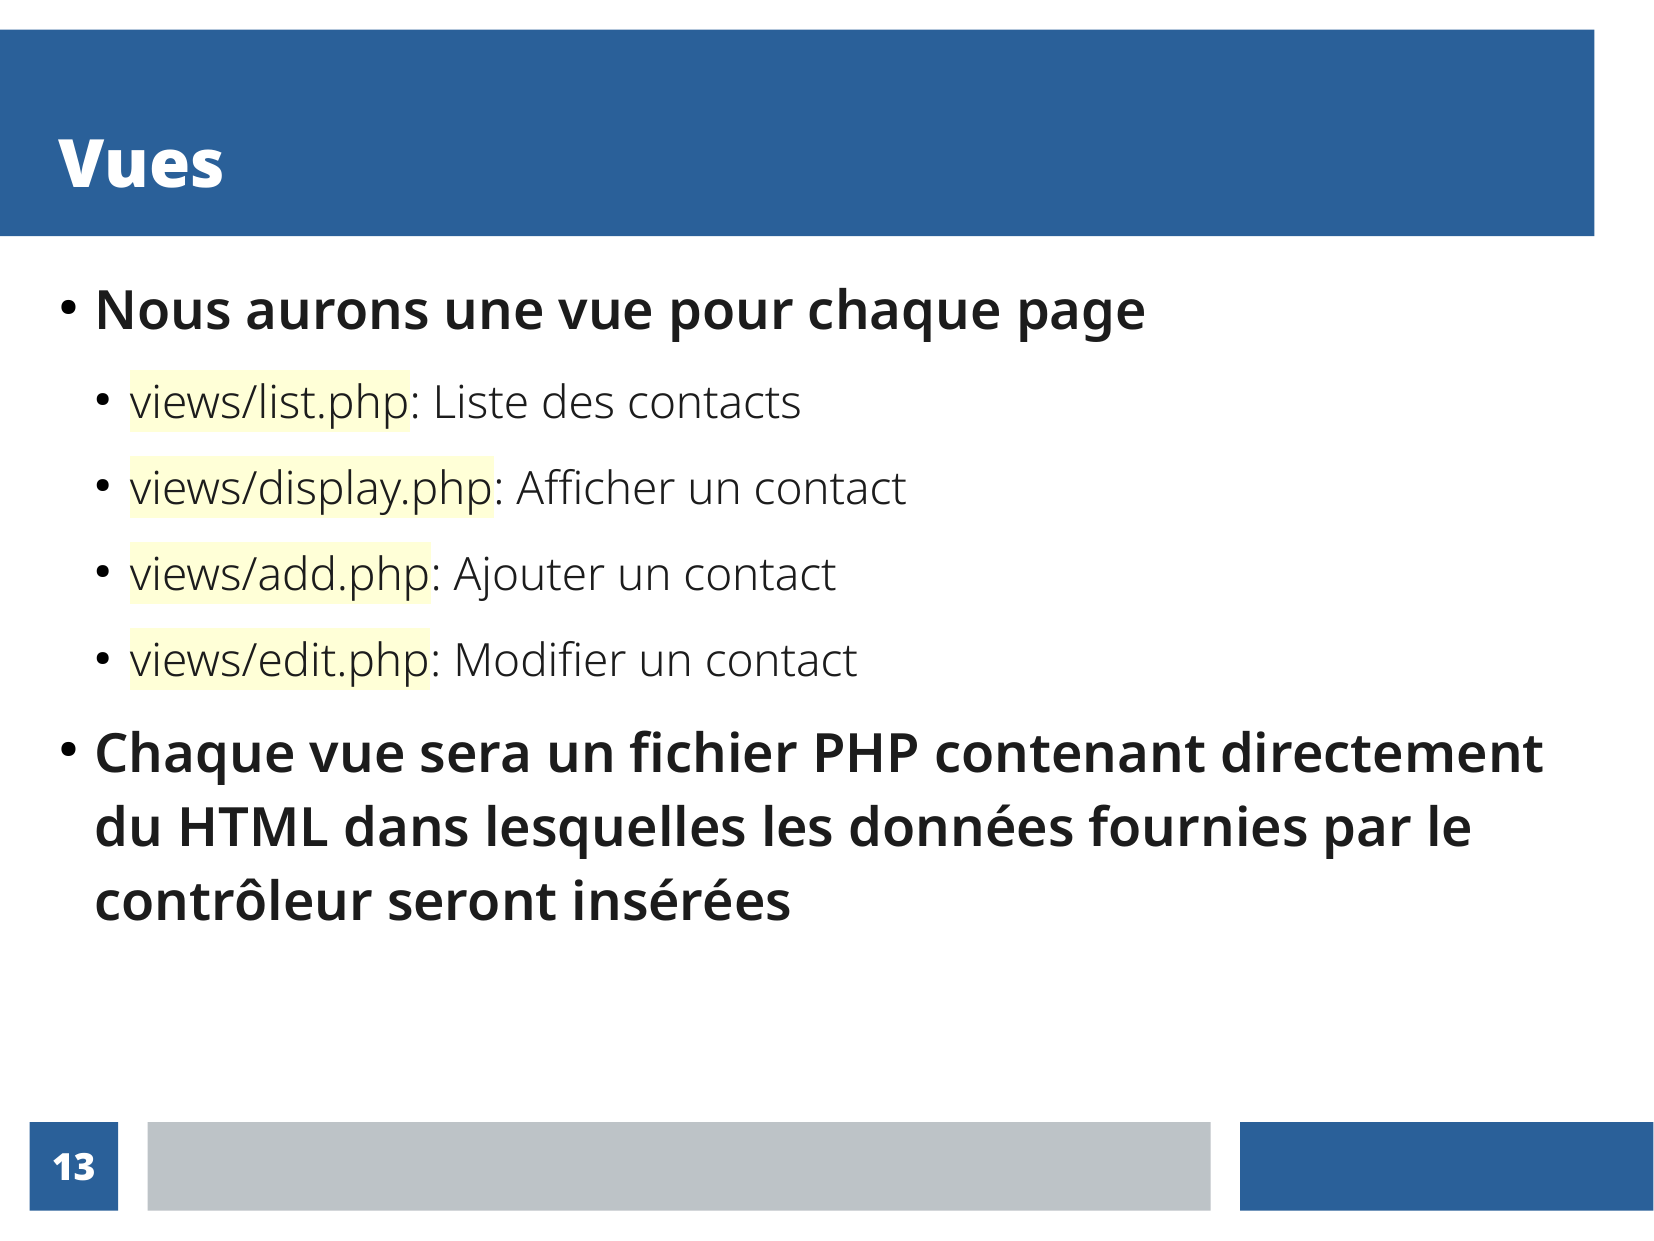

# Vues
Nous aurons une vue pour chaque page
views/list.php: Liste des contacts
views/display.php: Afficher un contact
views/add.php: Ajouter un contact
views/edit.php: Modifier un contact
Chaque vue sera un fichier PHP contenant directement du HTML dans lesquelles les données fournies par le contrôleur seront insérées
13